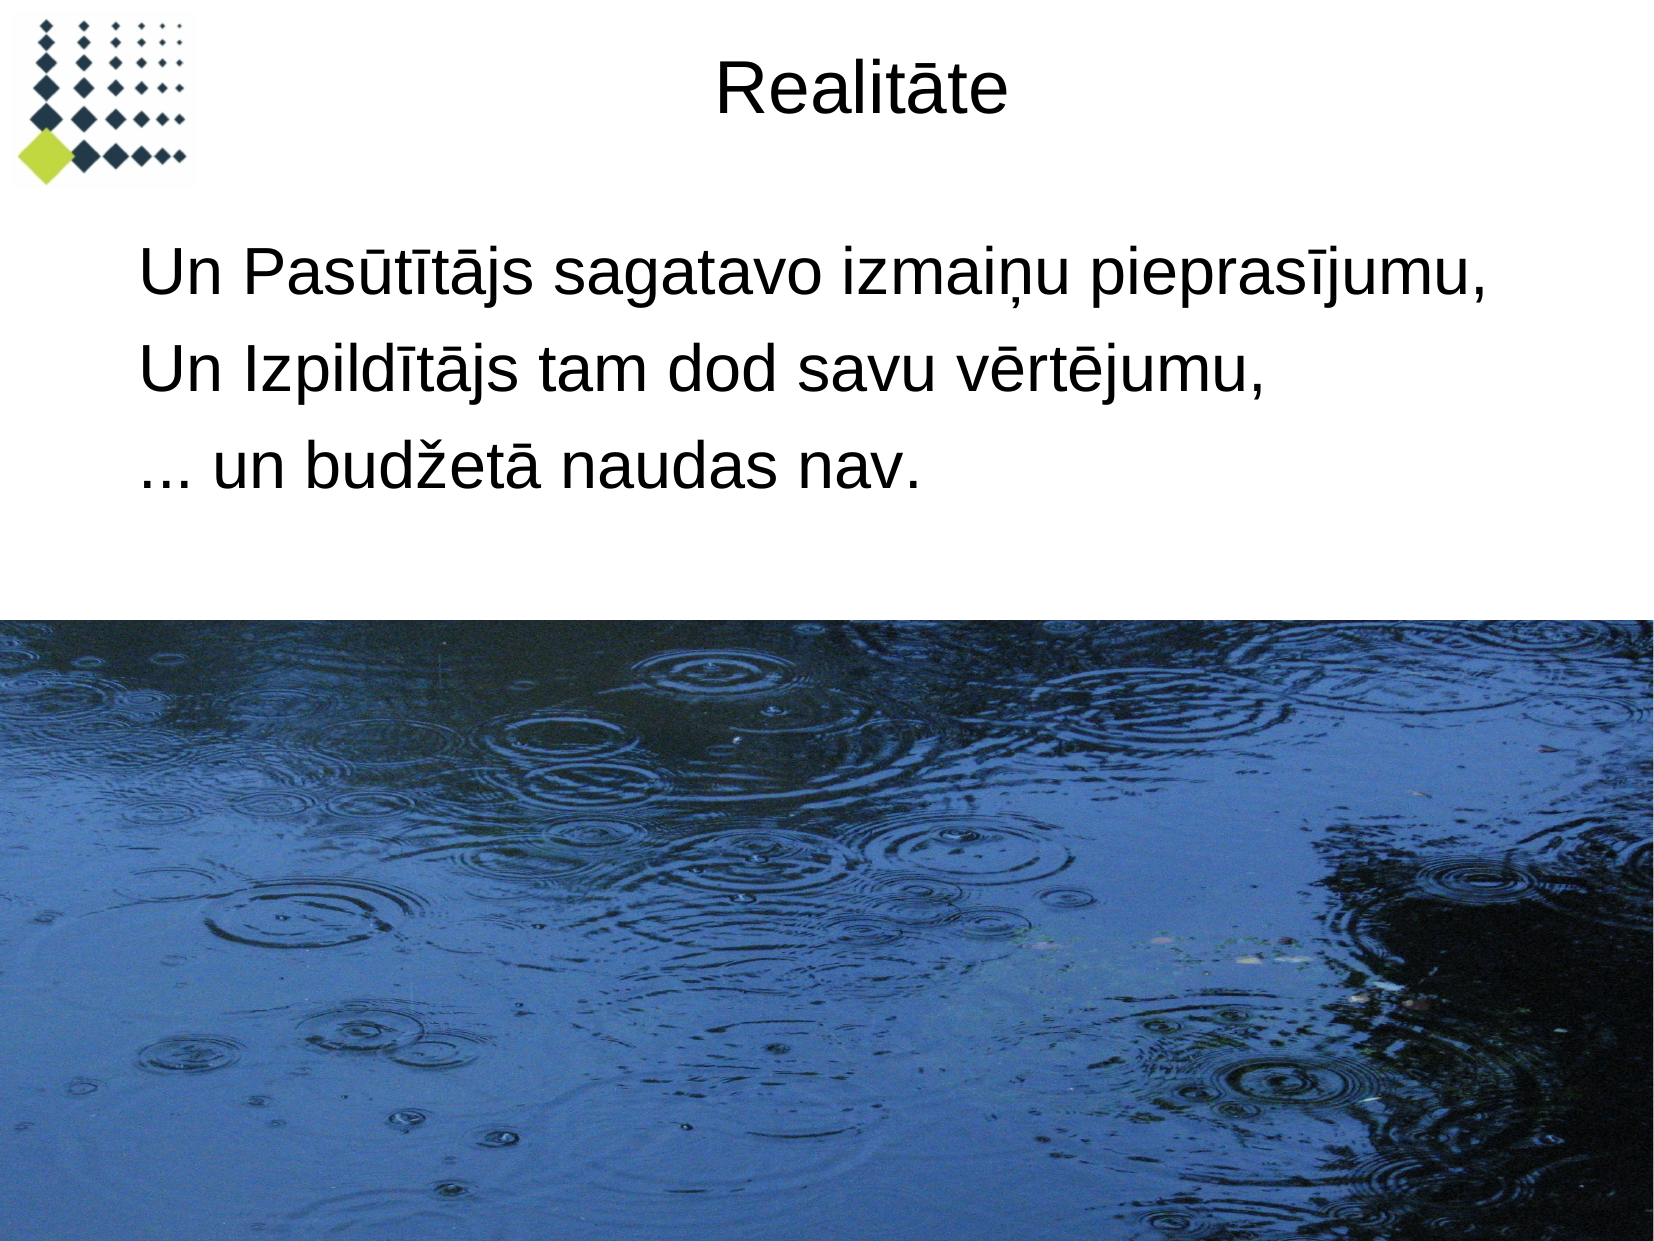

# Realitāte
Un Pasūtītājs sagatavo izmaiņu pieprasījumu,
Un Izpildītājs tam dod savu vērtējumu,
... un budžetā naudas nav.